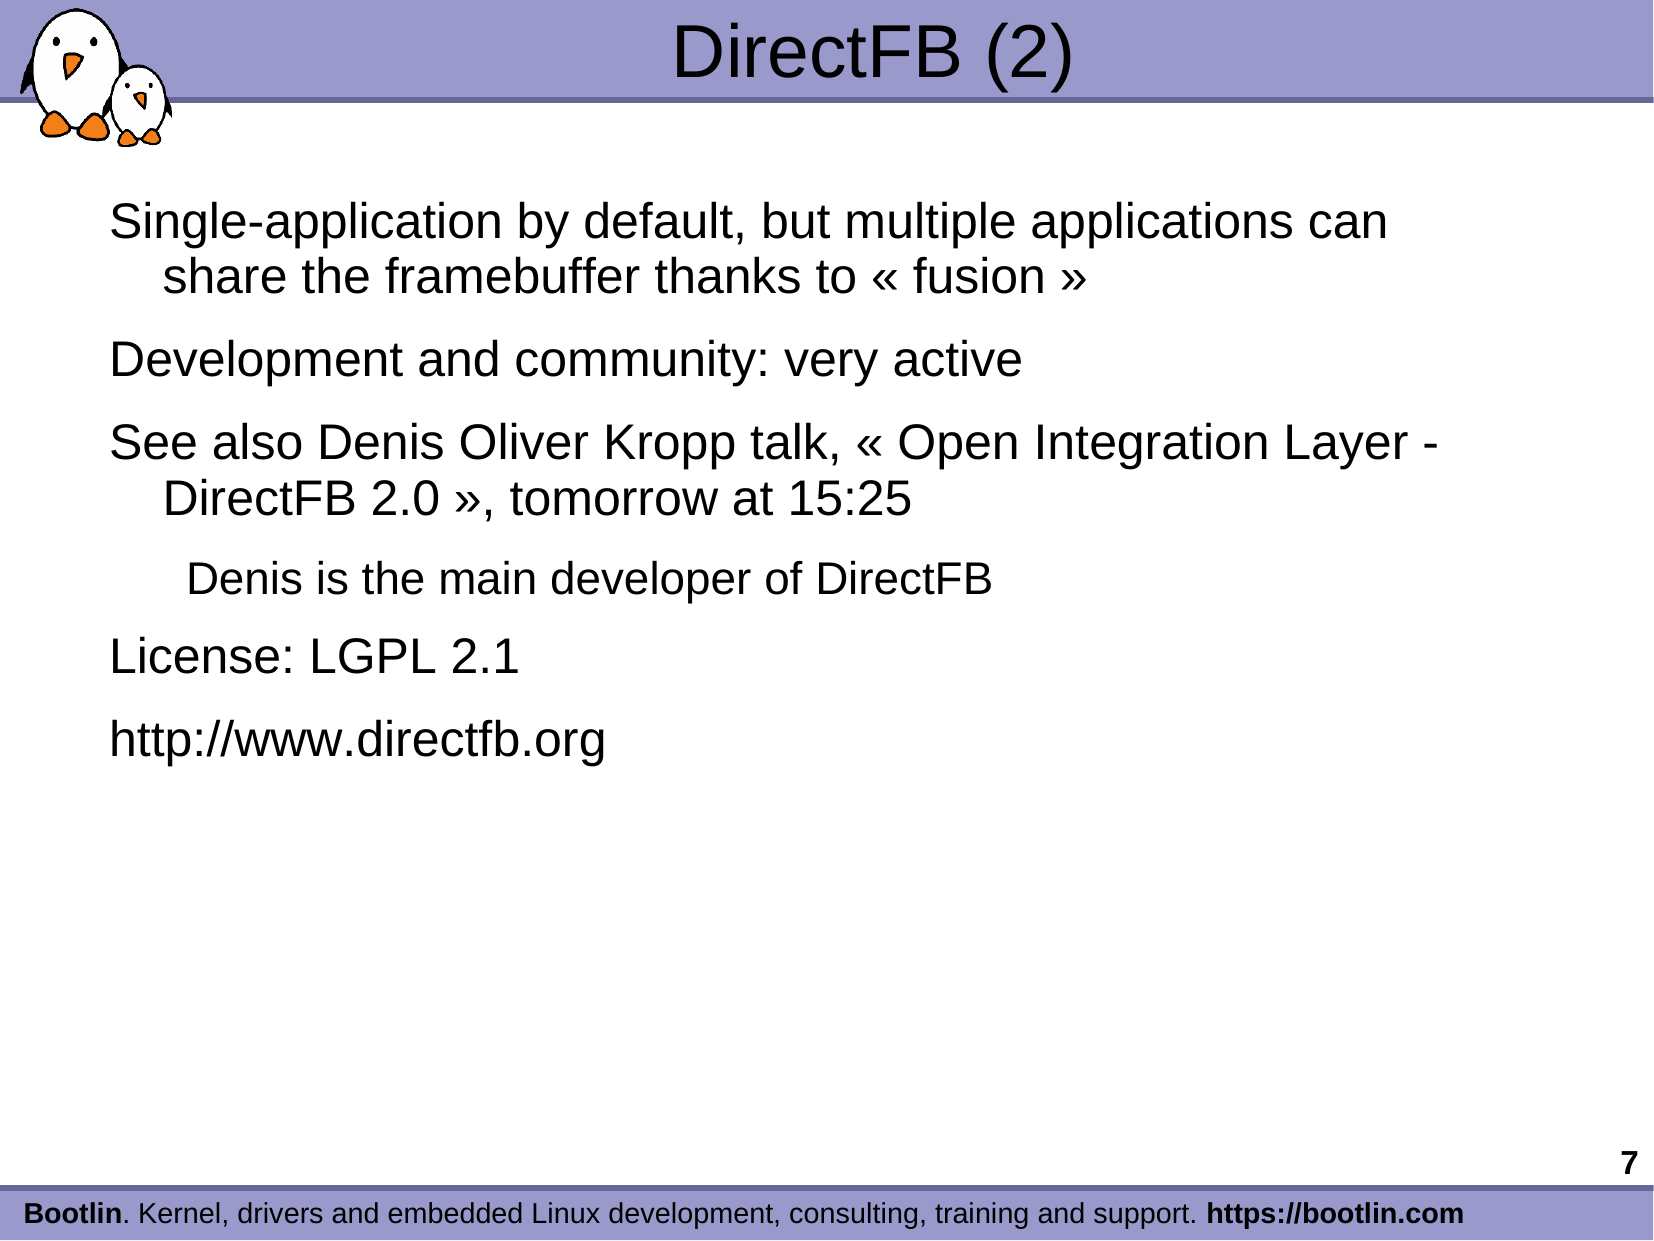

# DirectFB (2)
Single-application by default, but multiple applications can share the framebuffer thanks to « fusion »
Development and community: very active
See also Denis Oliver Kropp talk, « Open Integration Layer - DirectFB 2.0 », tomorrow at 15:25
Denis is the main developer of DirectFB
License: LGPL 2.1
http://www.directfb.org